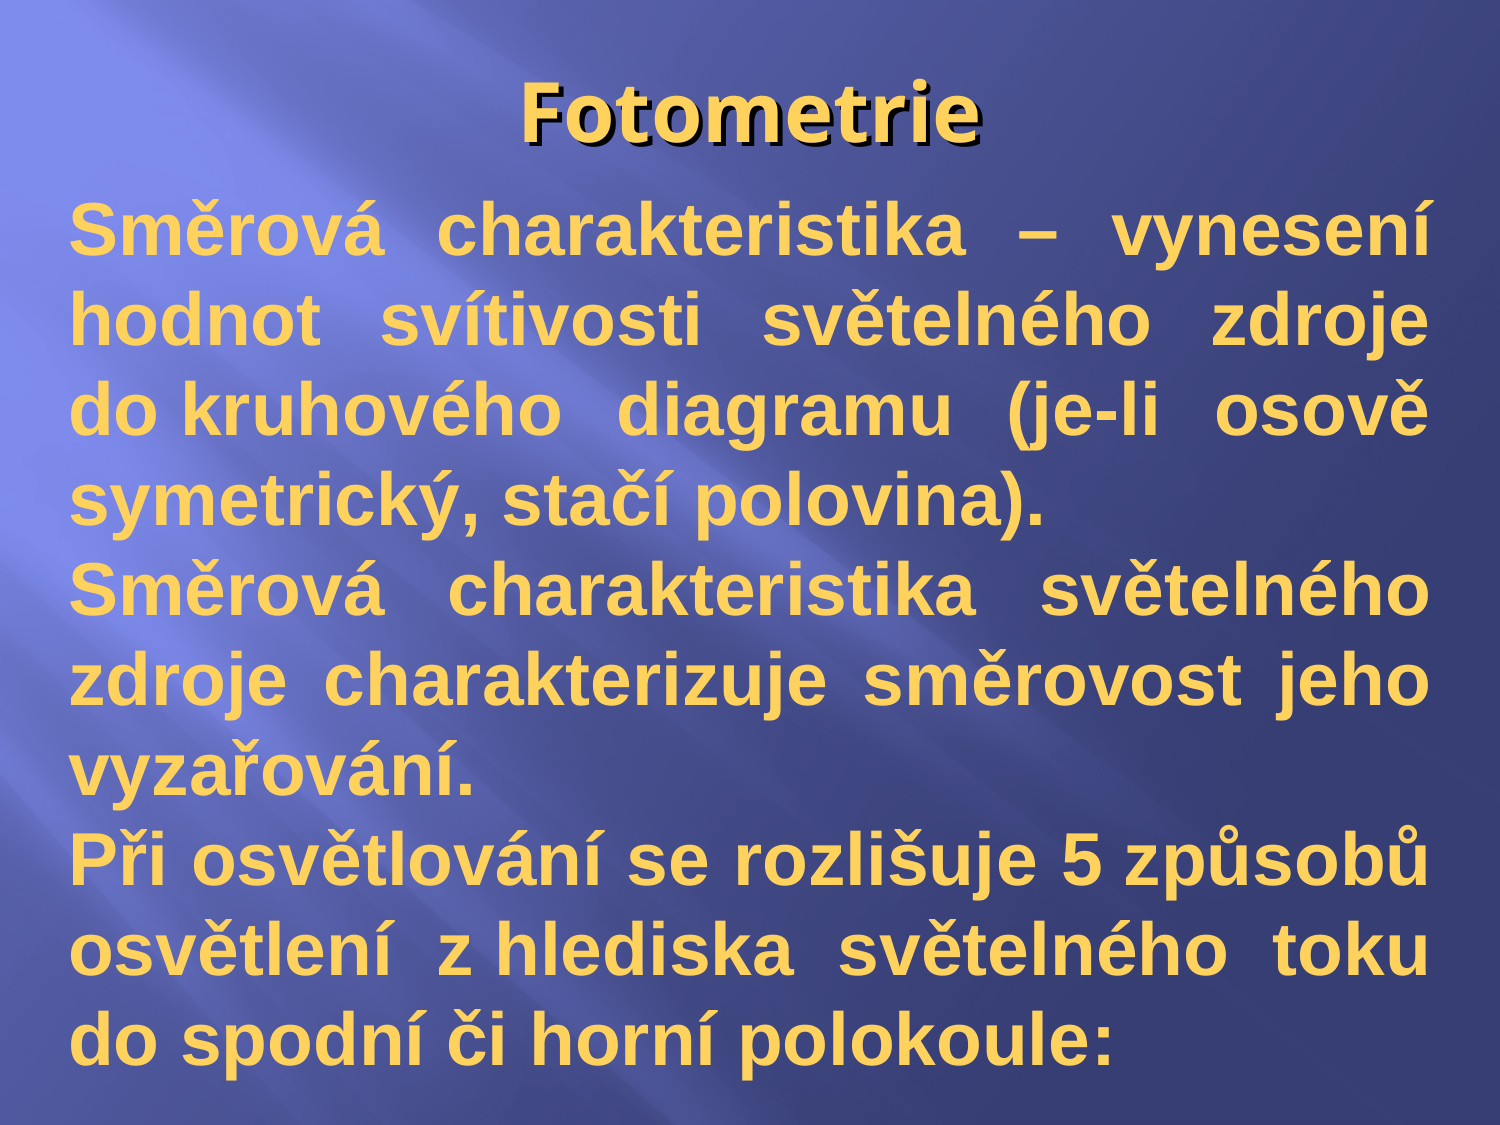

# Fotometrie
Směrová charakteristika – vynesení hodnot svítivosti světelného zdroje do kruhového diagramu (je-li osově symetrický, stačí polovina).
Směrová charakteristika světelného zdroje charakterizuje směrovost jeho vyzařování.
Při osvětlování se rozlišuje 5 způsobů osvětlení z hlediska světelného toku do spodní či horní polokoule: